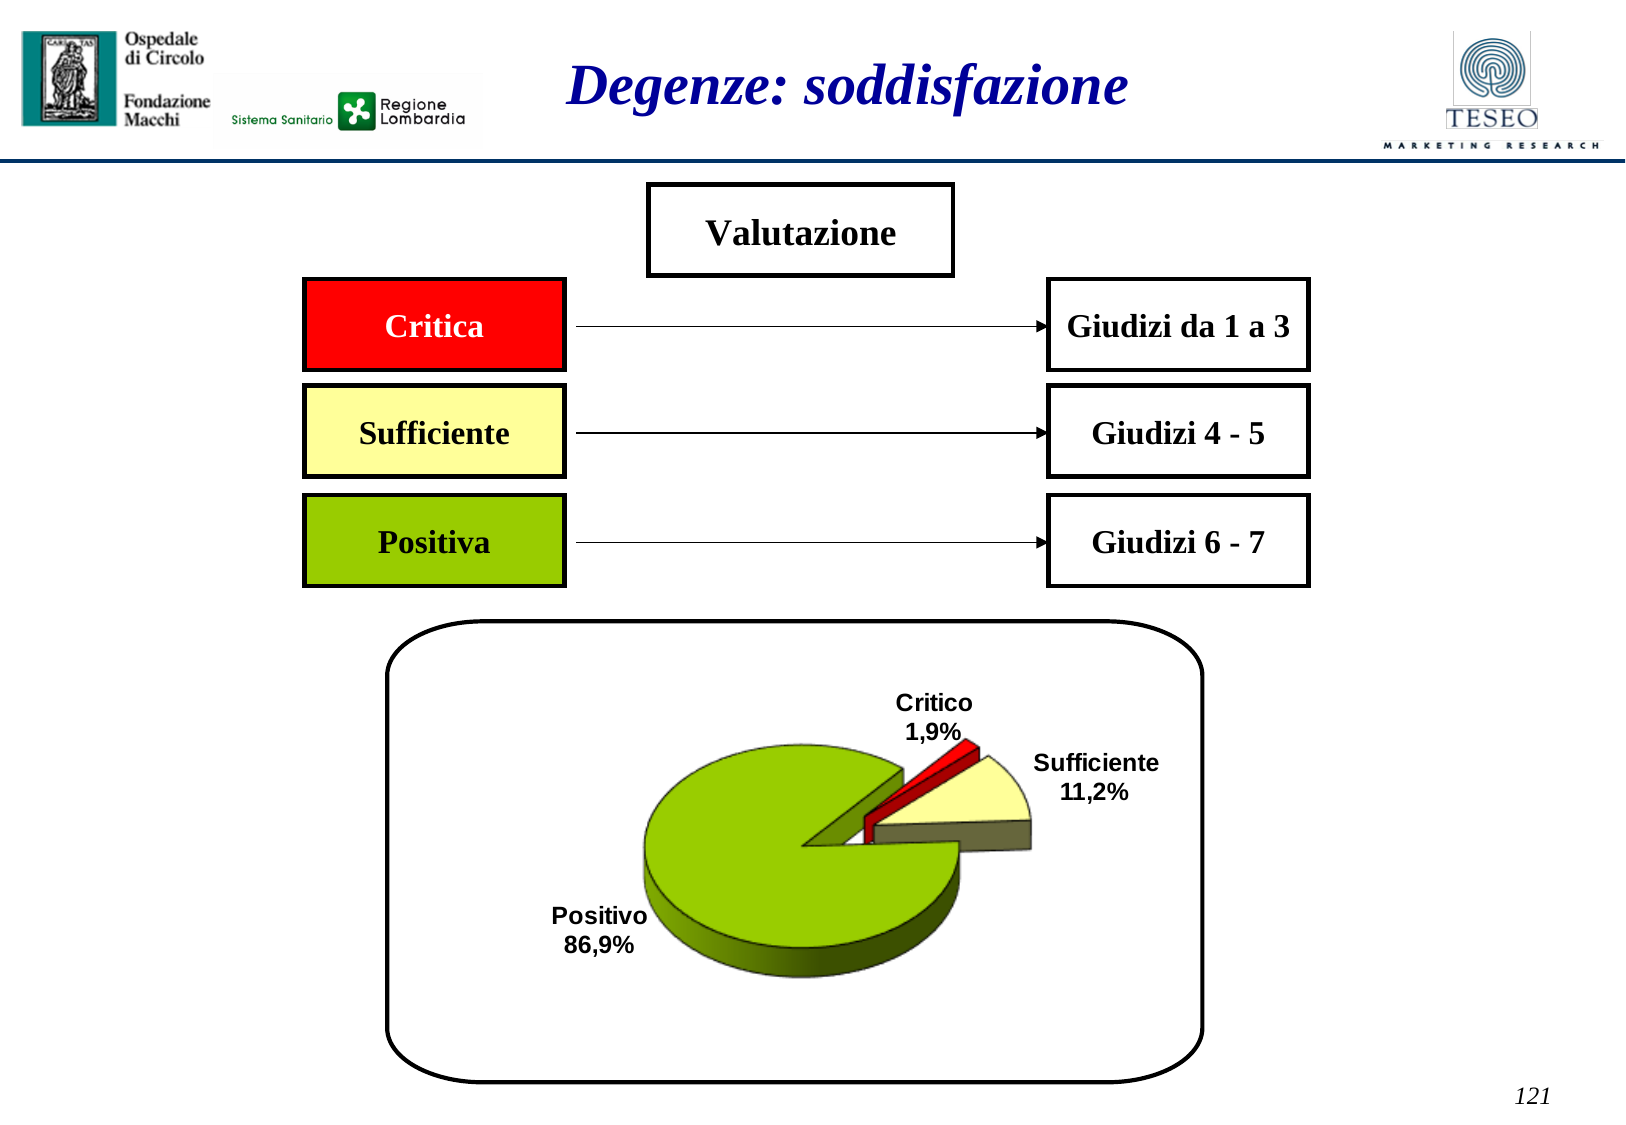

Degenze: soddisfazione
Valutazione
Critica
Giudizi da 1 a 3
Sufficiente
Giudizi 4 - 5
Positiva
Giudizi 6 - 7